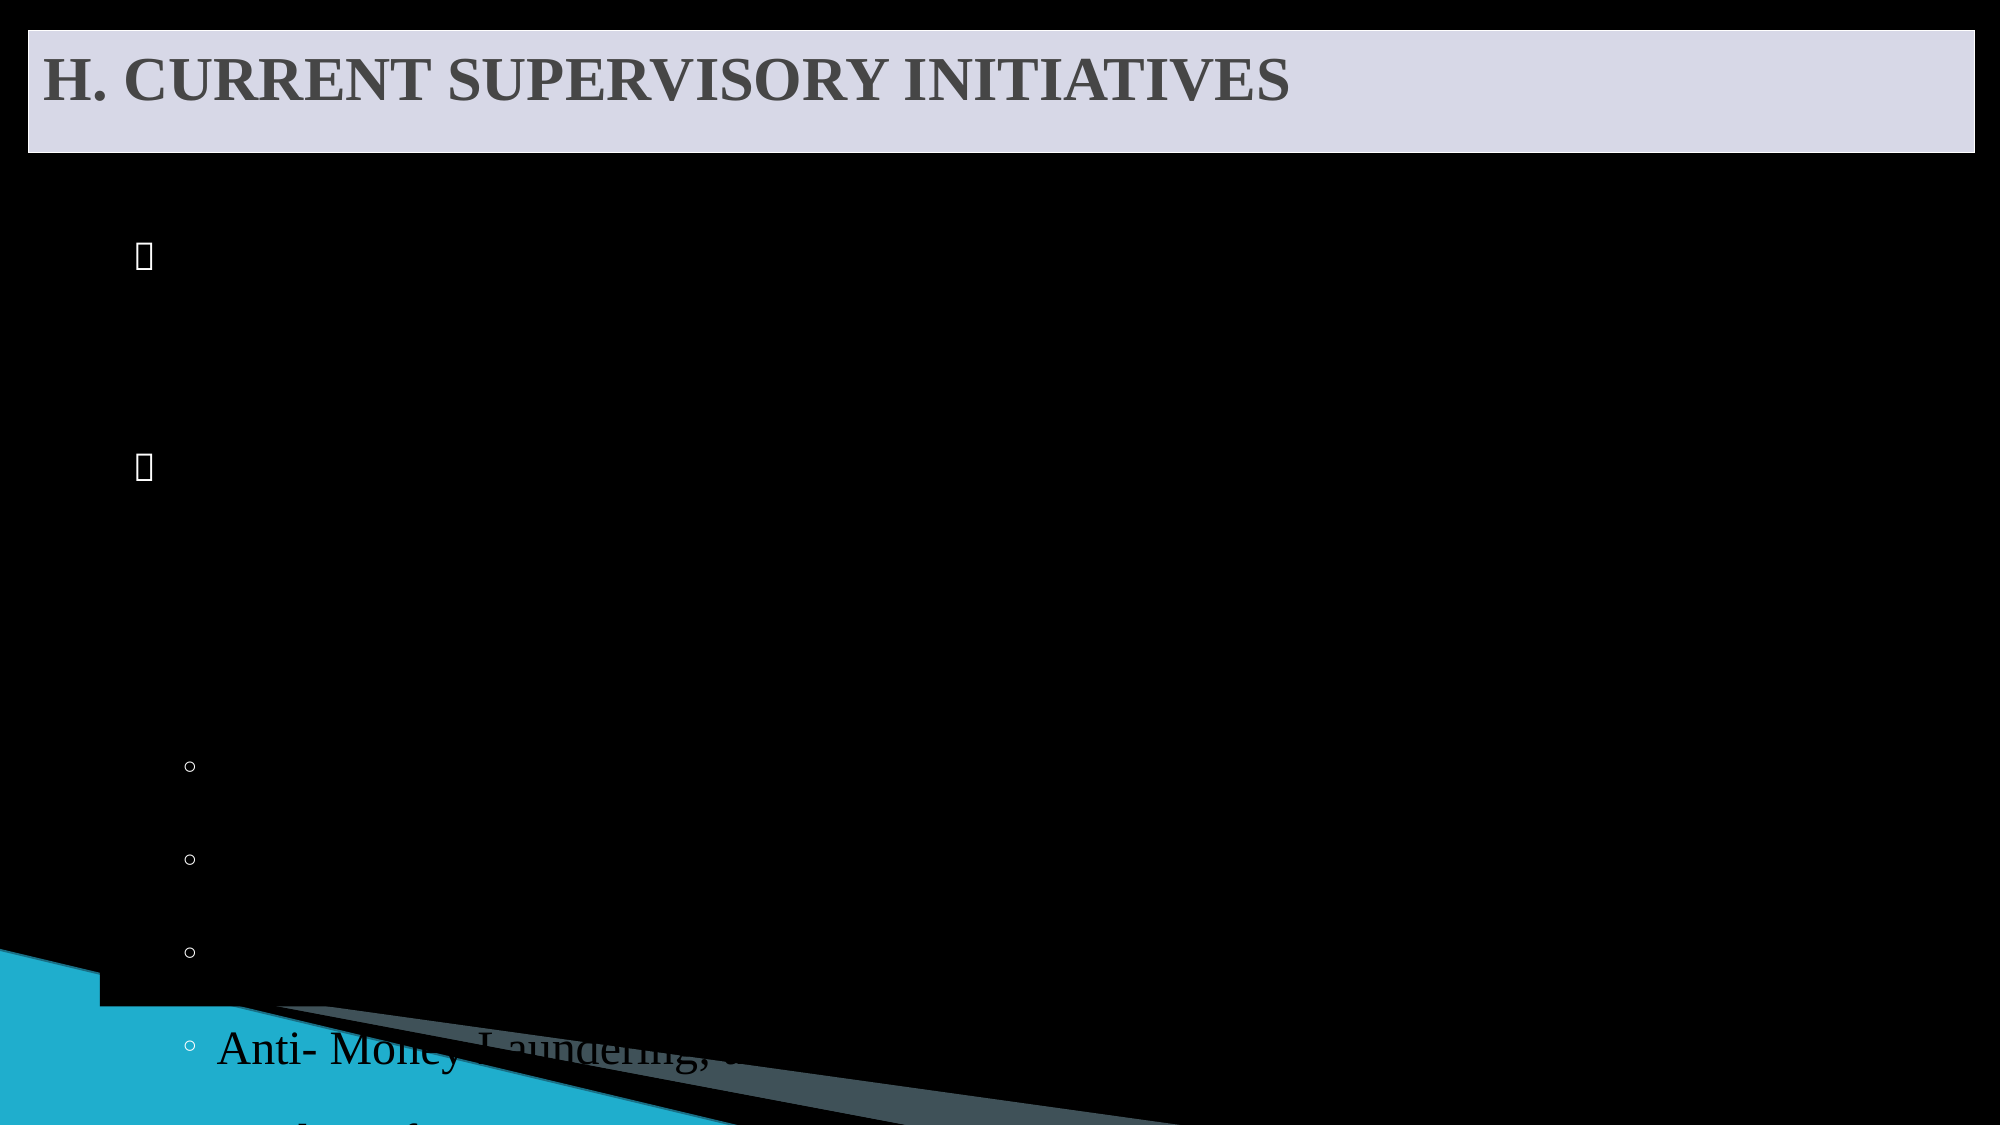

# H. CURRENT SUPERVISORY INITIATIVES
Authorities current focus areas influenced by global trends
The top five (5) areas that Supervisory Authorities are focusing on are:
Stress testing;
Basel II & III;
Macro-prudential Supervision;
Anti- Money Laundering; and
Credit Reference System